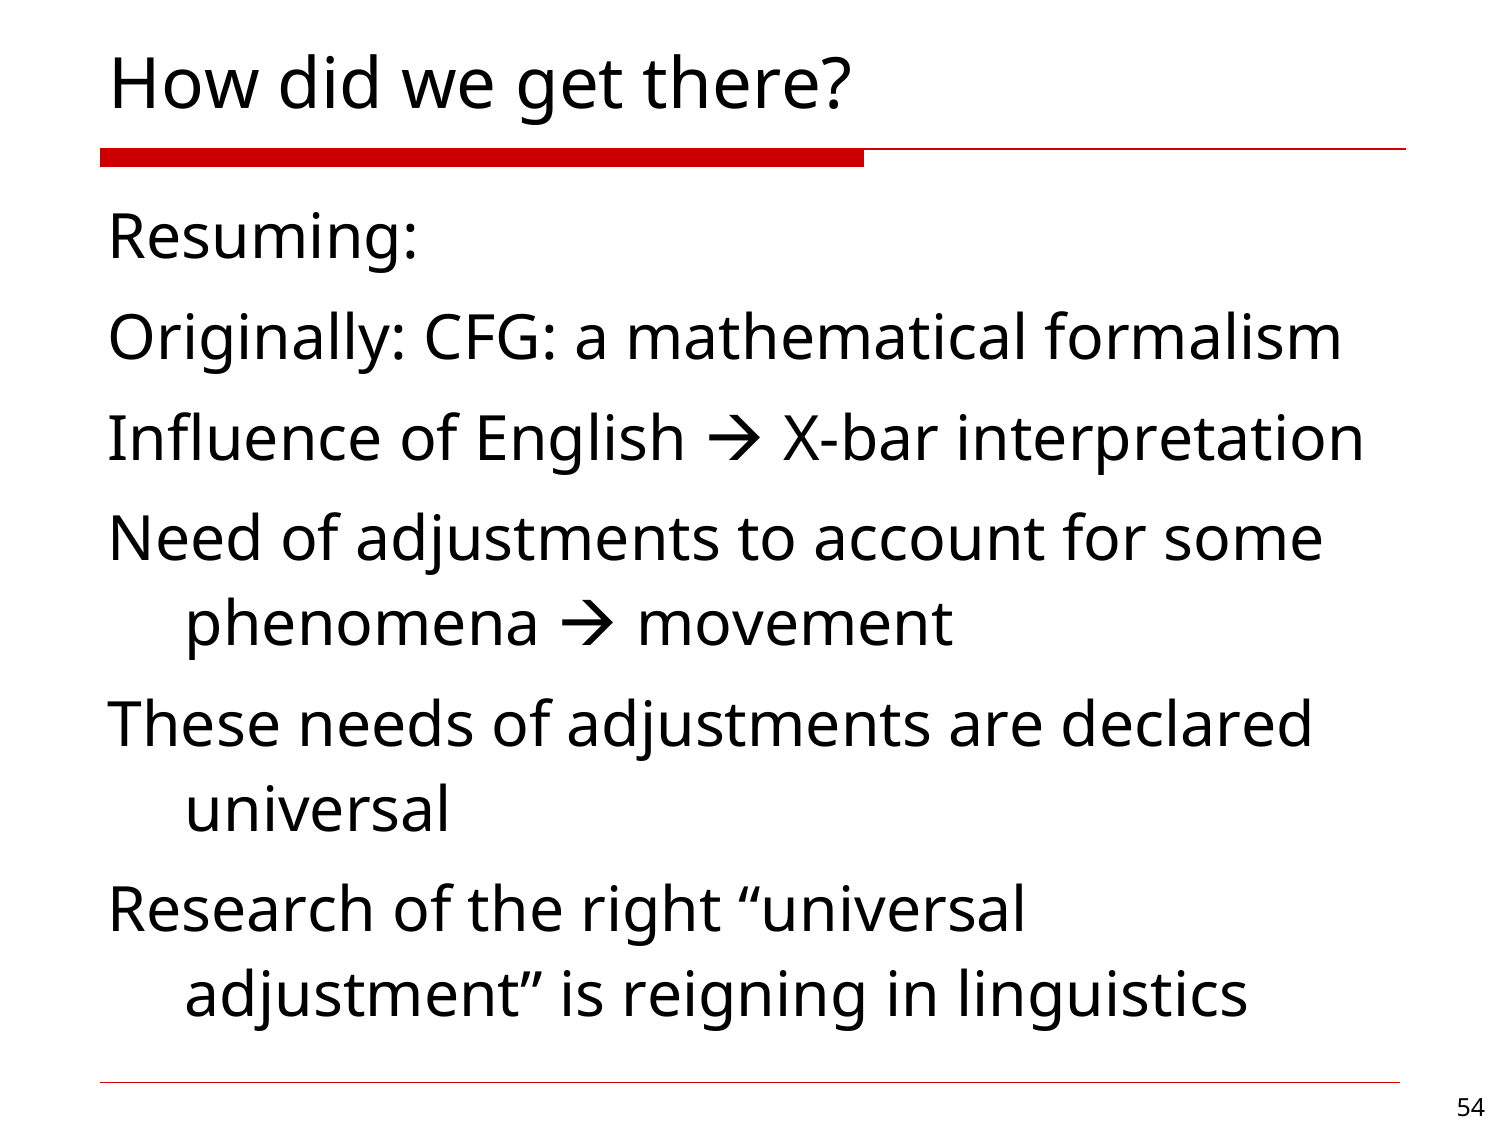

# How did we get there?
Resuming:
Originally: CFG: a mathematical formalism
Influence of English  X-bar interpretation
Need of adjustments to account for some phenomena  movement
These needs of adjustments are declared universal
Research of the right “universal adjustment” is reigning in linguistics
54